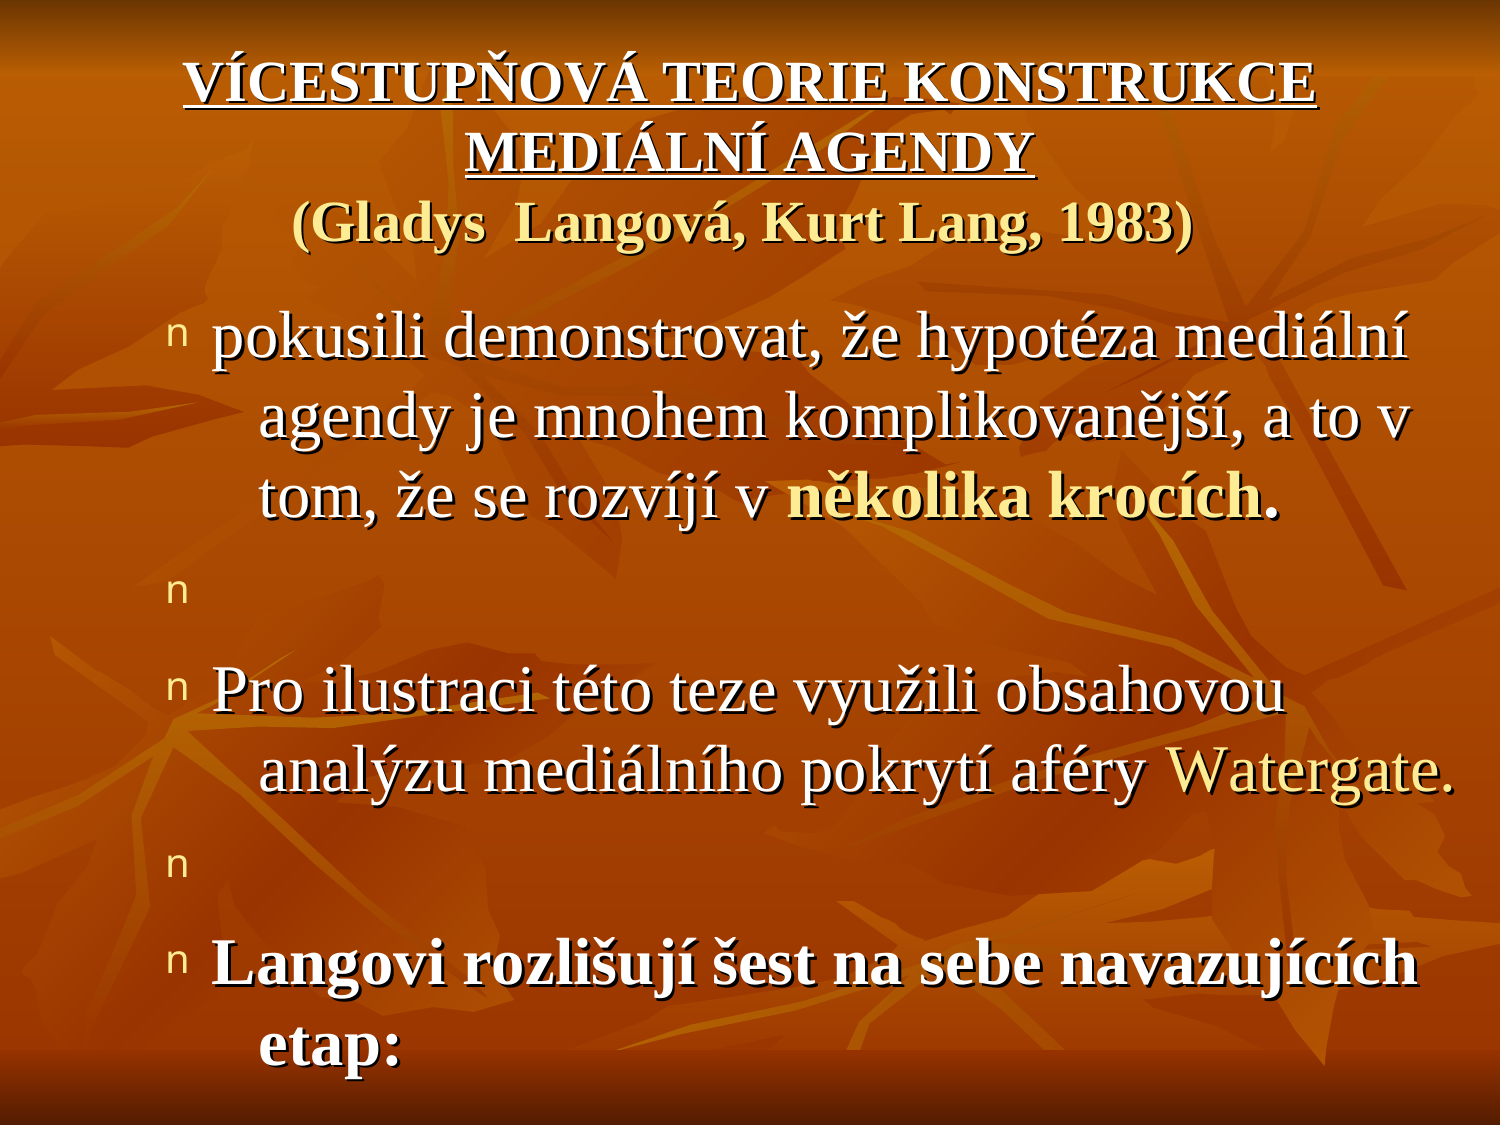

# VÍCESTUPŇOVÁ TEORIE KONSTRUKCE MEDIÁLNÍ AGENDY (Gladys Langová, Kurt Lang, 1983)
pokusili demonstrovat, že hypotéza mediální agendy je mnohem komplikovanější, a to v tom, že se rozvíjí v několika krocích.
Pro ilustraci této teze využili obsahovou analýzu mediálního pokrytí aféry Watergate.
Langovi rozlišují šest na sebe navazujících etap: